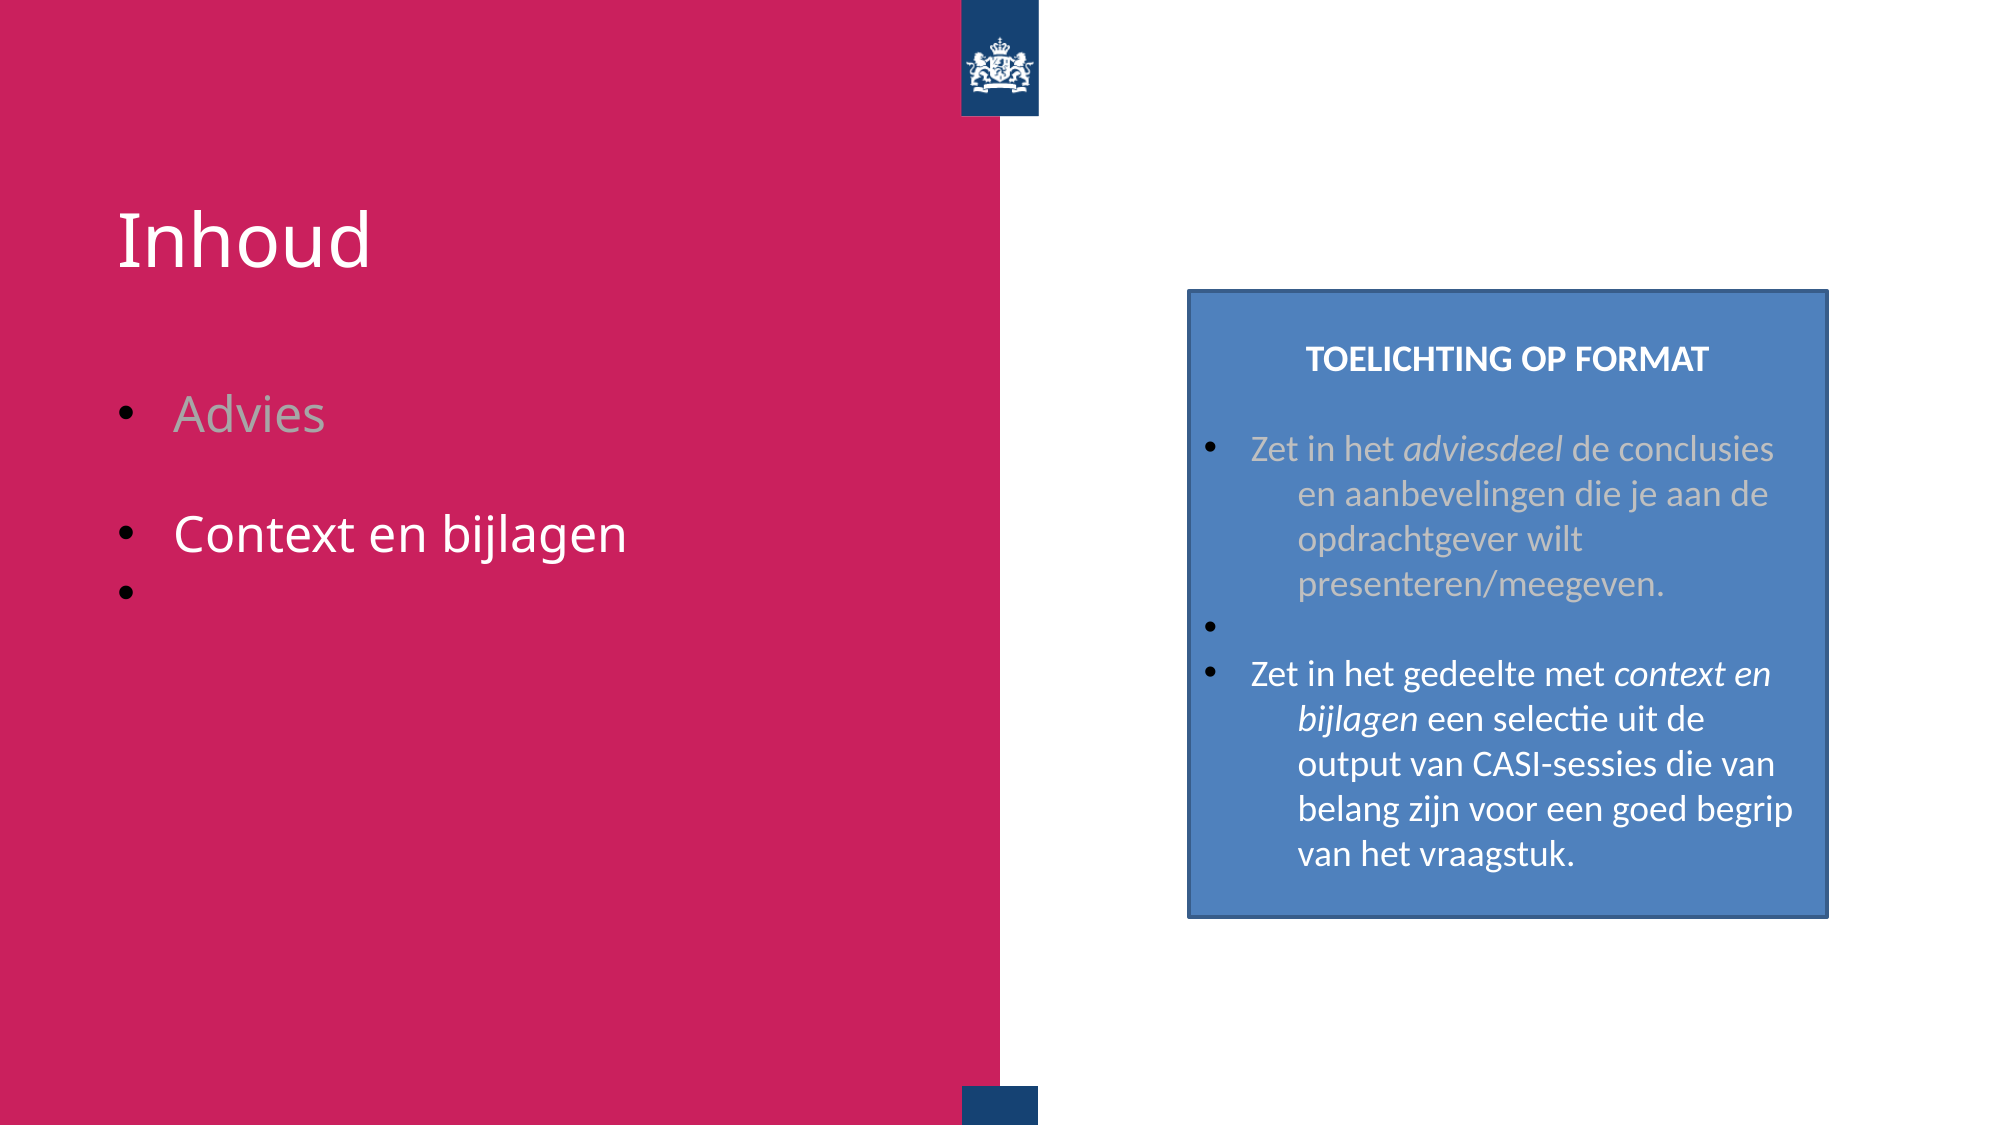

Inhoud
Advies
Context en bijlagen
TOELICHTING OP FORMAT
Zet in het adviesdeel de conclusies en aanbevelingen die je aan de opdrachtgever wilt presenteren/meegeven.
Zet in het gedeelte met context en bijlagen een selectie uit de output van CASI-sessies die van belang zijn voor een goed begrip van het vraagstuk.